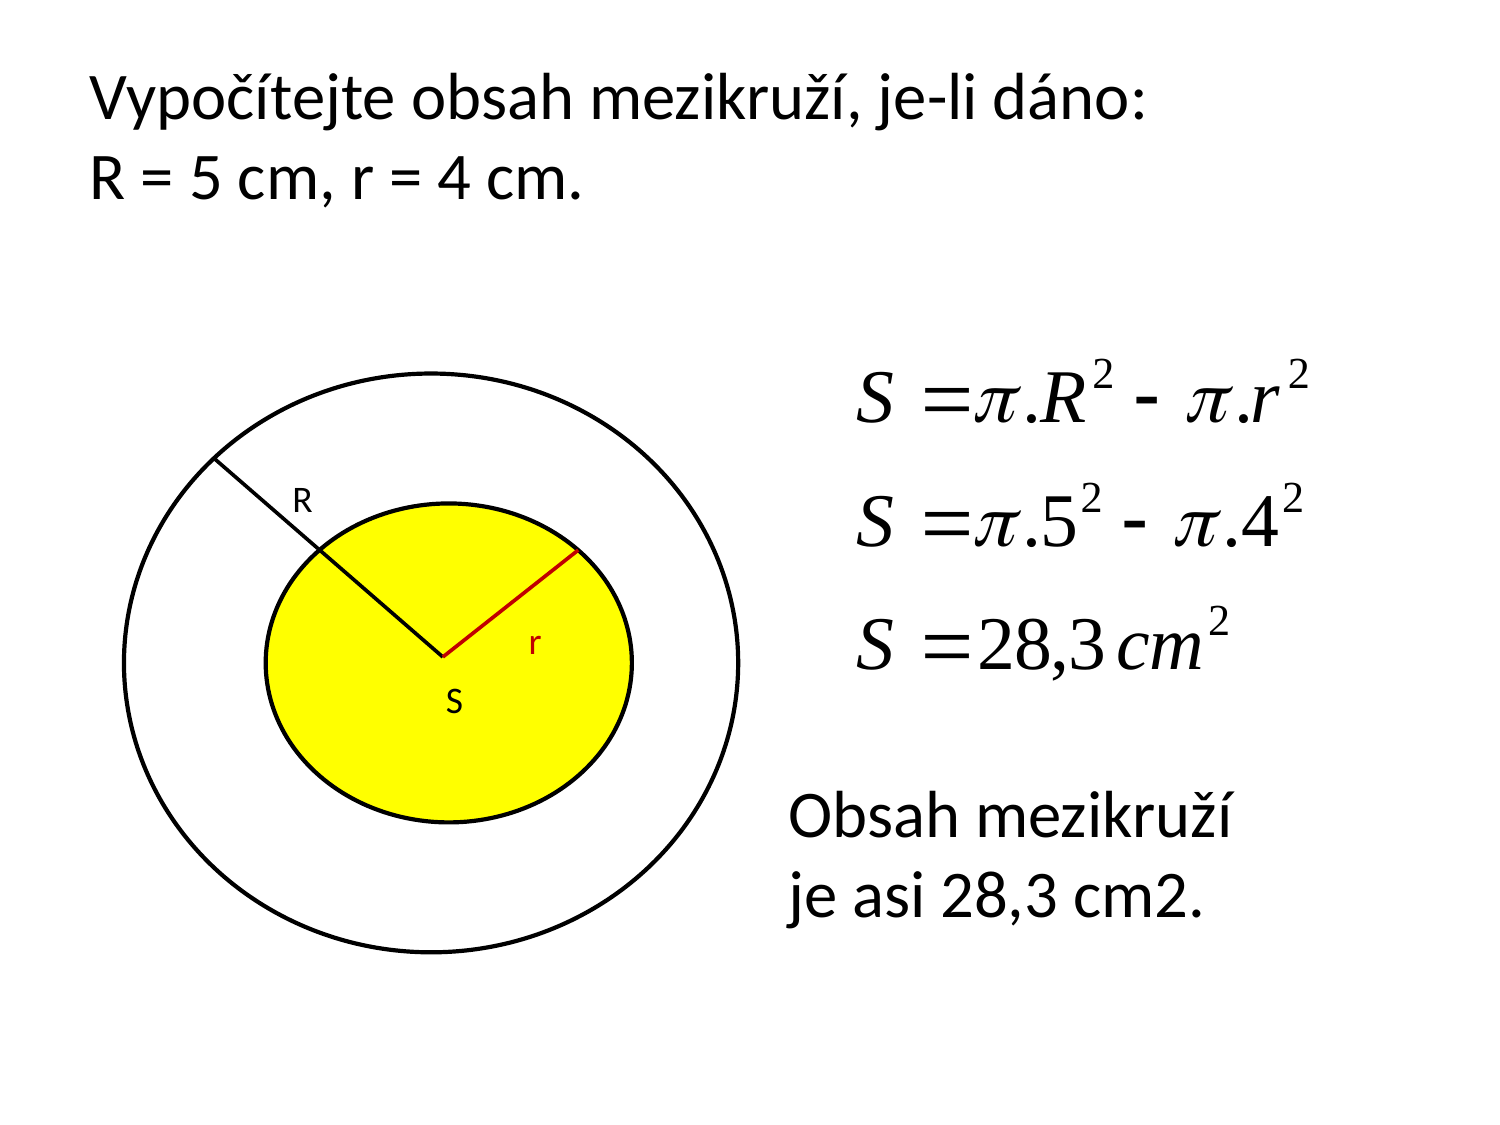

# Vypočítejte obsah mezikruží, je-li dáno: R = 5 cm, r = 4 cm.
R
r
S
Obsah mezikruží je asi 28,3 cm2.